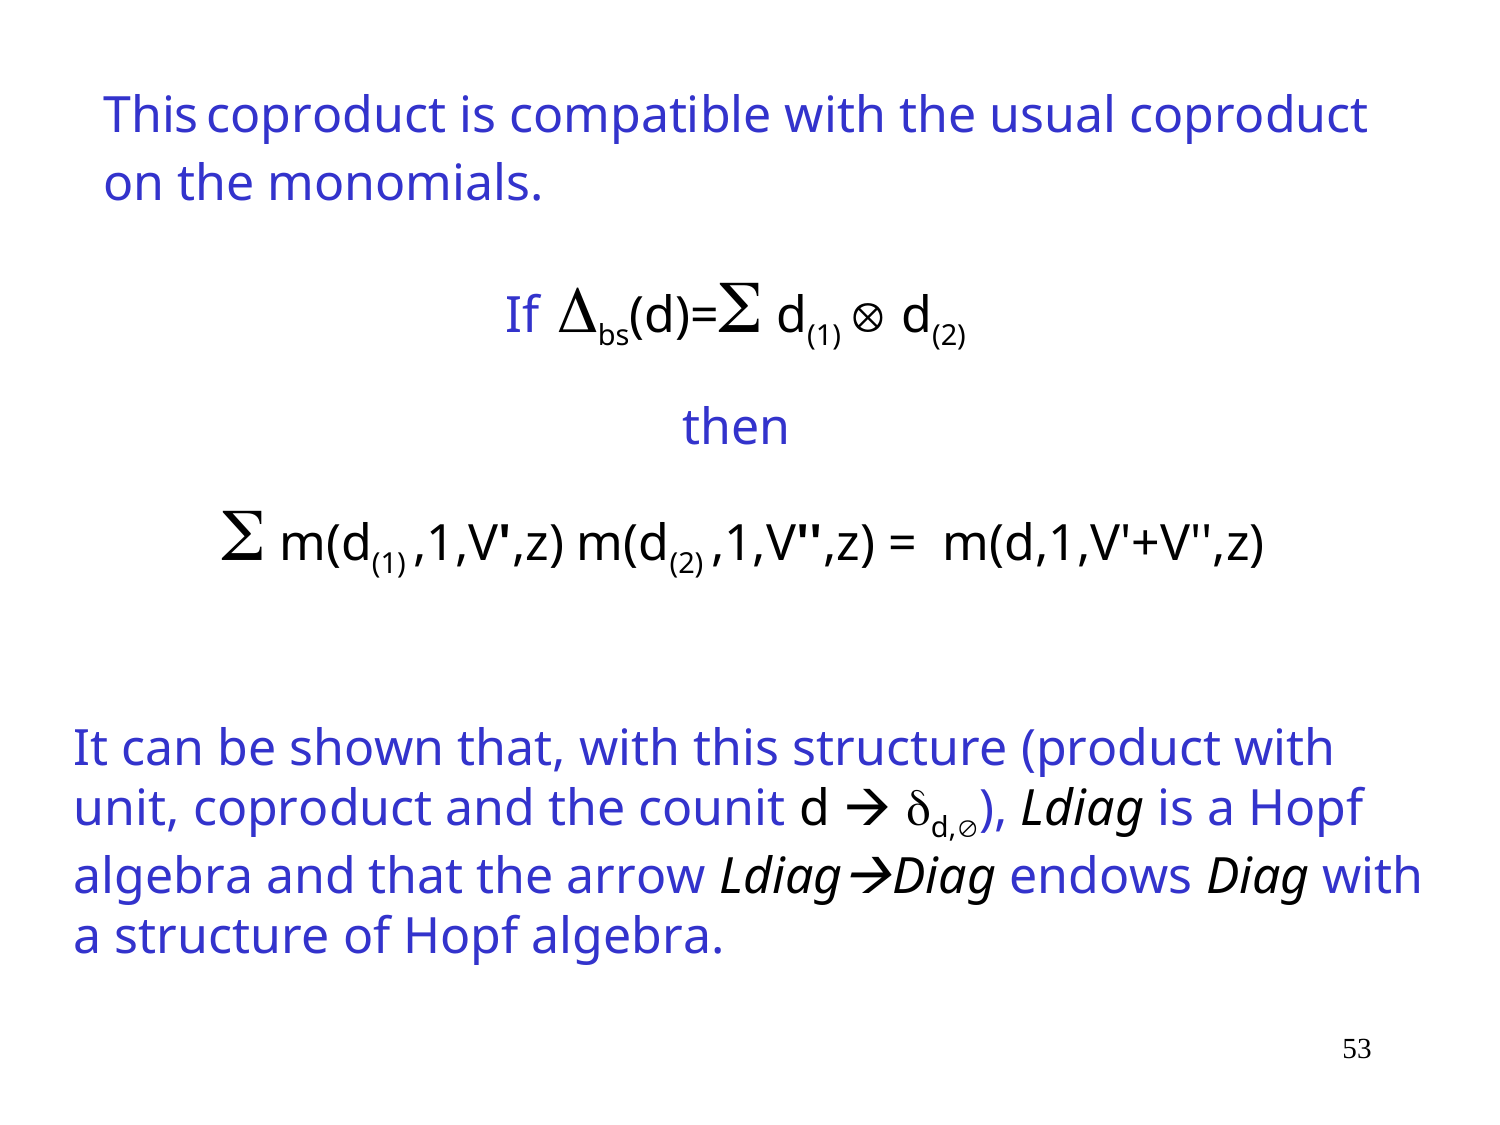

This coproduct is compatible with the usual coproduct on the monomials.
If bs(d)= d(1)  d(2)
then
 m(d(1) ,1,V',z) m(d(2) ,1,V'',z) = m(d,1,V'+V'',z)‏
It can be shown that, with this structure (product with unit, coproduct and the counit d  d,), Ldiag is a Hopf algebra and that the arrow LdiagDiag endows Diag with a structure of Hopf algebra.
53